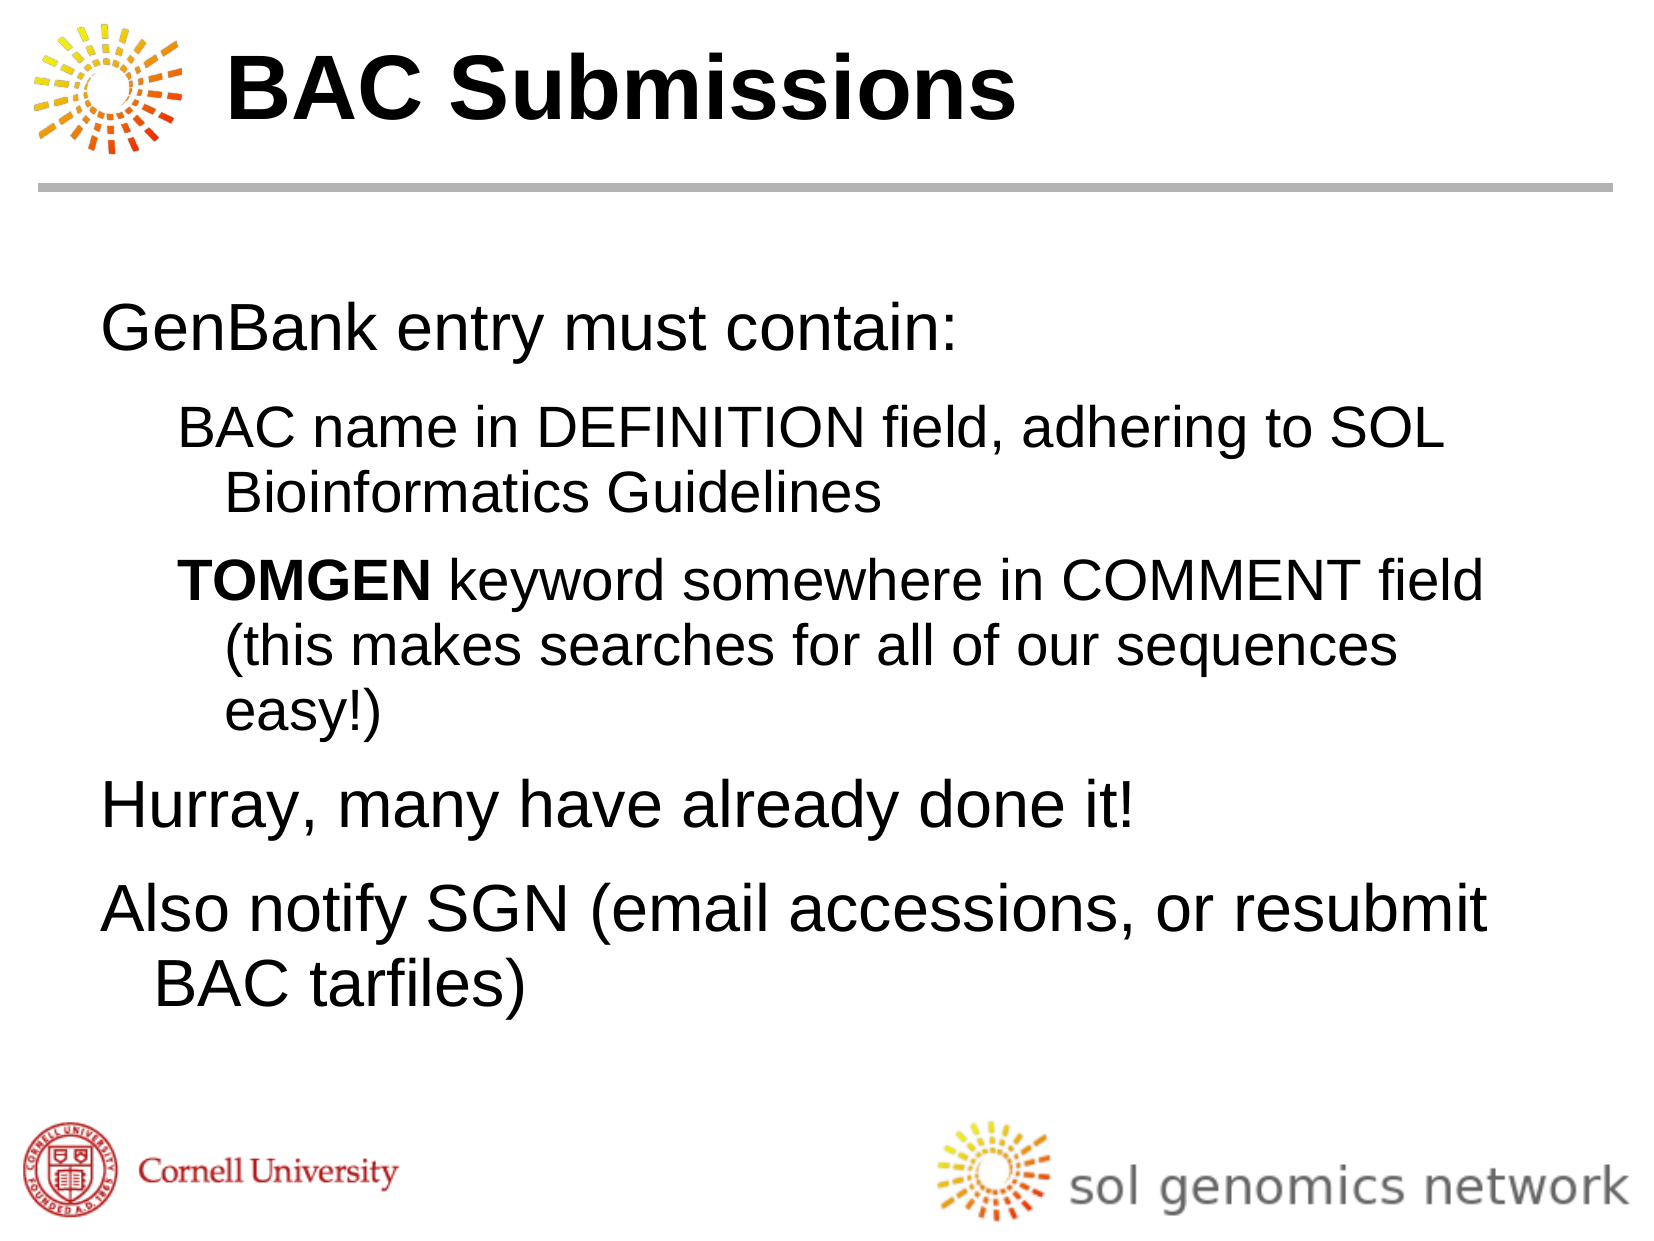

# BAC Submissions
GenBank entry must contain:
BAC name in DEFINITION field, adhering to SOL Bioinformatics Guidelines
TOMGEN keyword somewhere in COMMENT field (this makes searches for all of our sequences easy!)
Hurray, many have already done it!
Also notify SGN (email accessions, or resubmit BAC tarfiles)